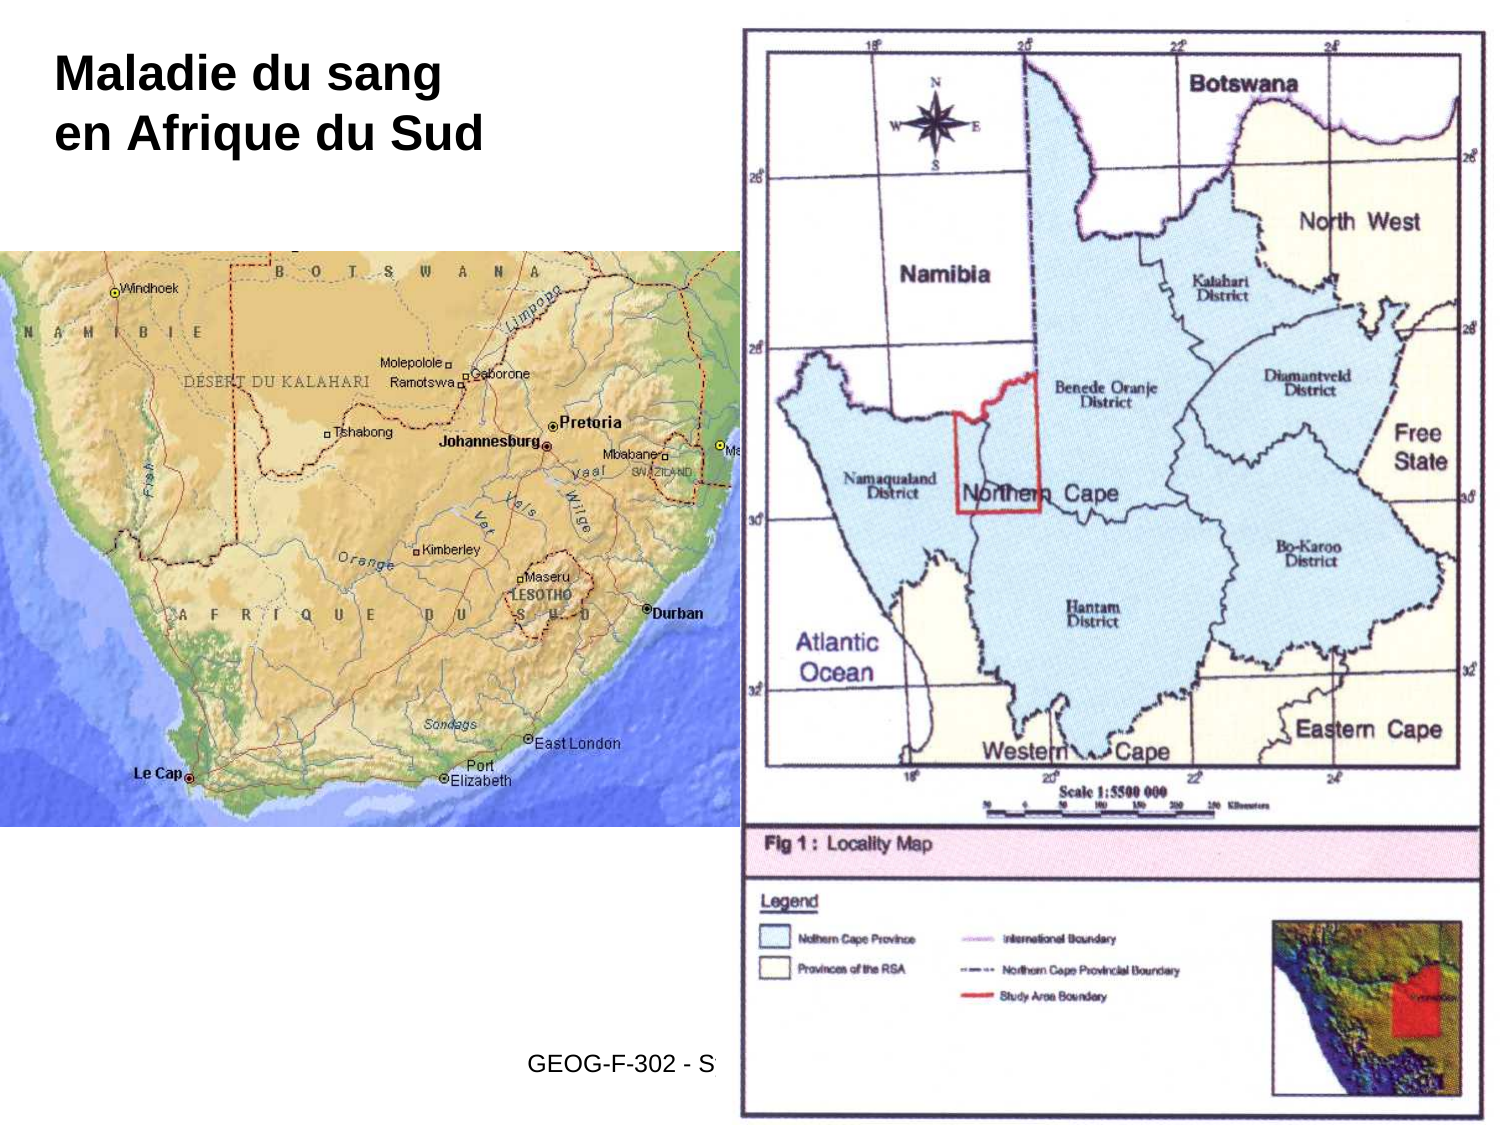

# Maladie du sang en Afrique du Sud
GEOG-F-302 - Système d'Information Géographique - Eléonore WOLFF